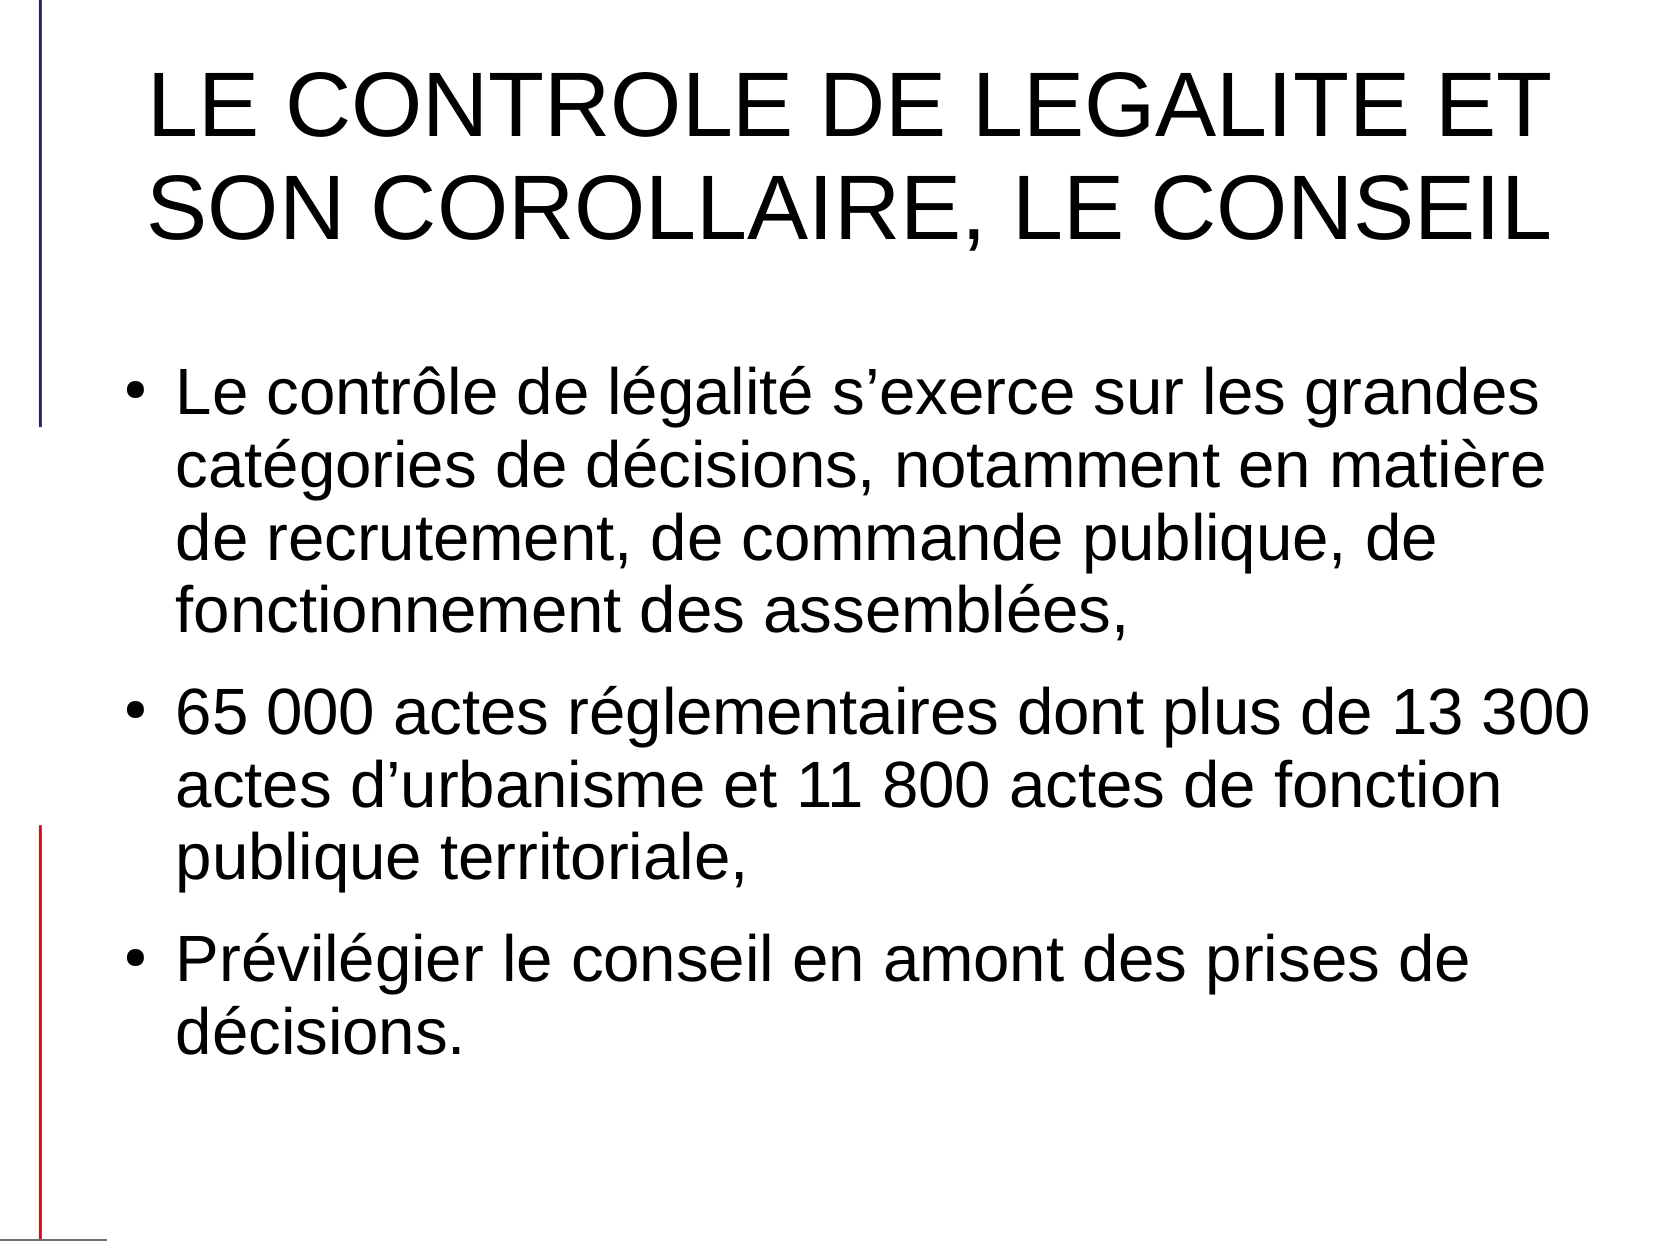

# LE CONTROLE DE LEGALITE ET SON COROLLAIRE, LE CONSEIL
Le contrôle de légalité s’exerce sur les grandes catégories de décisions, notamment en matière de recrutement, de commande publique, de fonctionnement des assemblées,
65 000 actes réglementaires dont plus de 13 300 actes d’urbanisme et 11 800 actes de fonction publique territoriale,
Prévilégier le conseil en amont des prises de décisions.